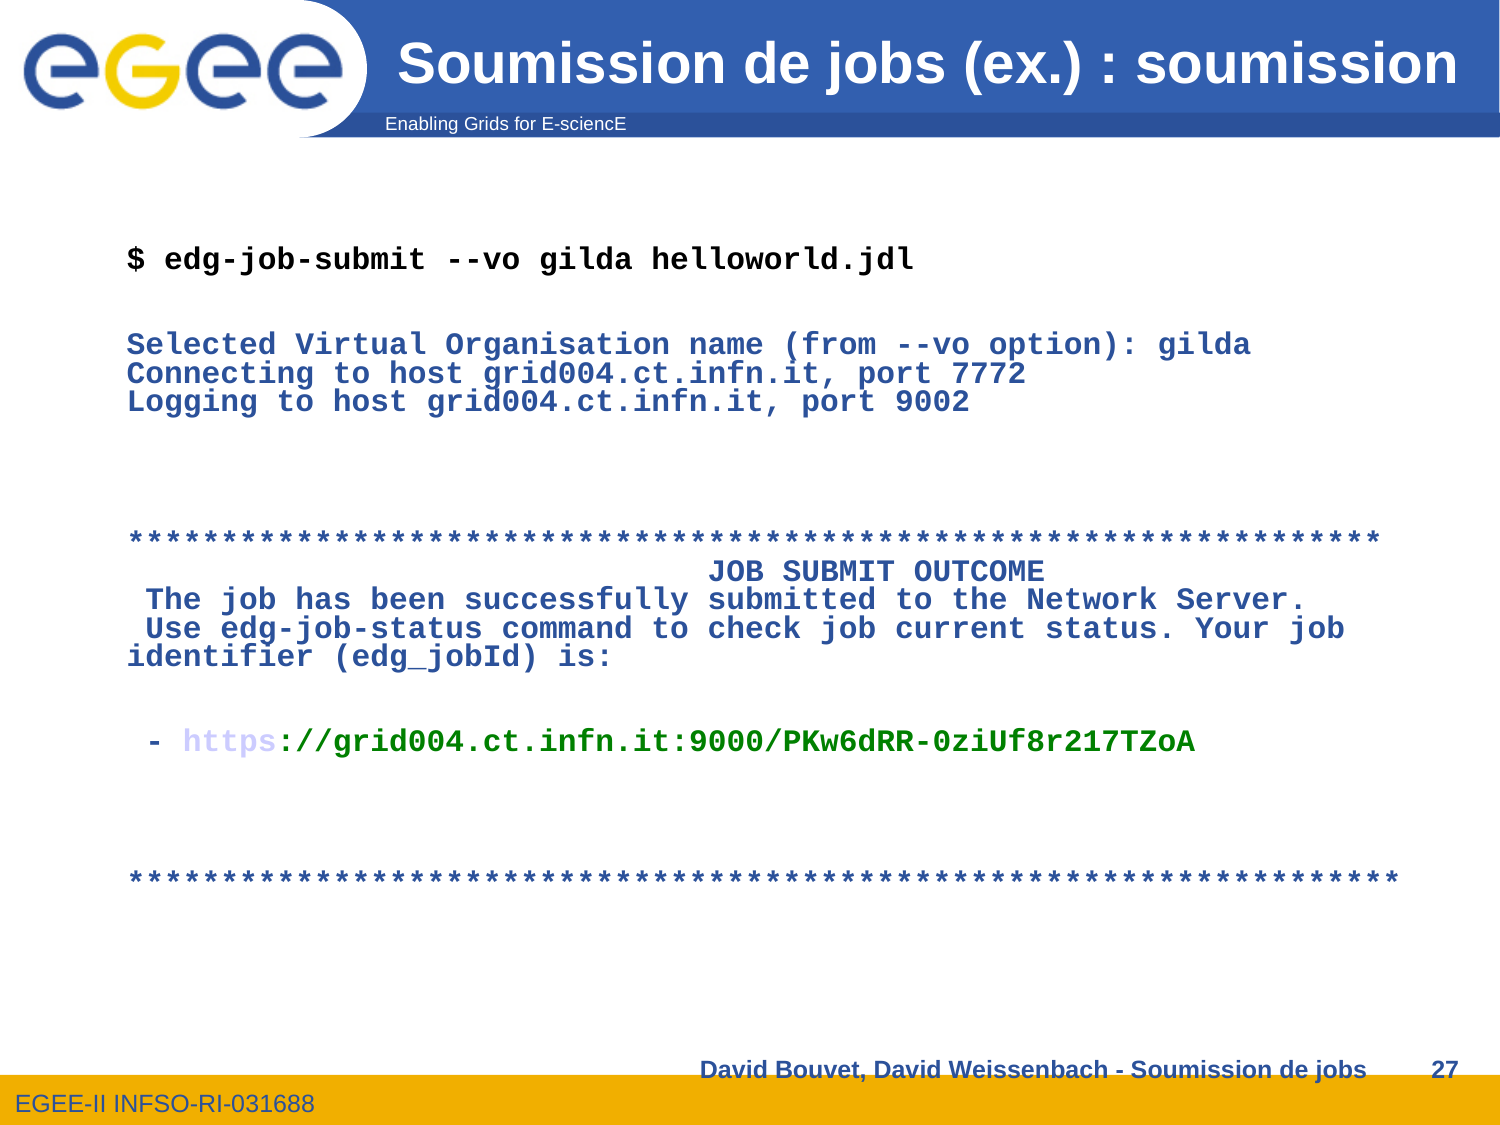

# Soumission de jobs (ex.) : soumission
	$ edg-job-submit --vo gilda helloworld.jdl
Selected Virtual Organisation name (from --vo option): gilda
Connecting to host grid004.ct.infn.it, port 7772
Logging to host grid004.ct.infn.it, port 9002
*******************************************************************
 JOB SUBMIT OUTCOME
 The job has been successfully submitted to the Network Server.
 Use edg-job-status command to check job current status. Your job identifier (edg_jobId) is:
 - https://grid004.ct.infn.it:9000/PKw6dRR-0ziUf8r217TZoA
********************************************************************
David Bouvet, David Weissenbach - Soumission de jobs
27